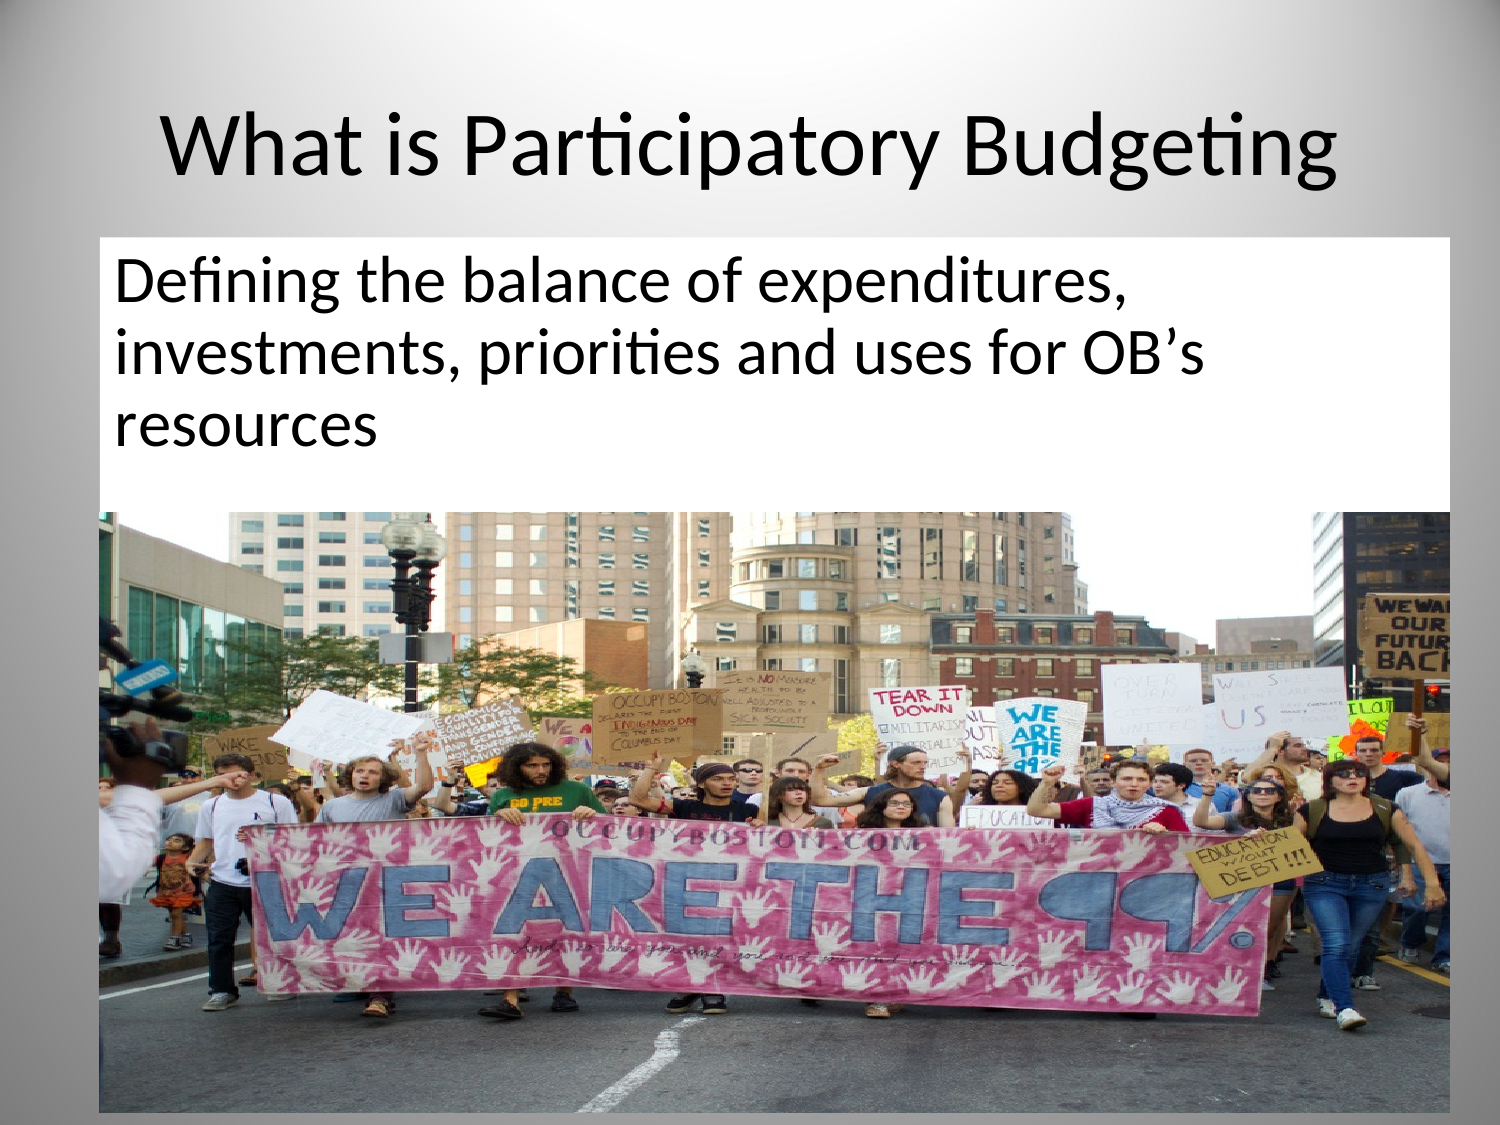

# What is Participatory Budgeting
Defining the balance of expenditures, investments, priorities and uses for OB’s resources